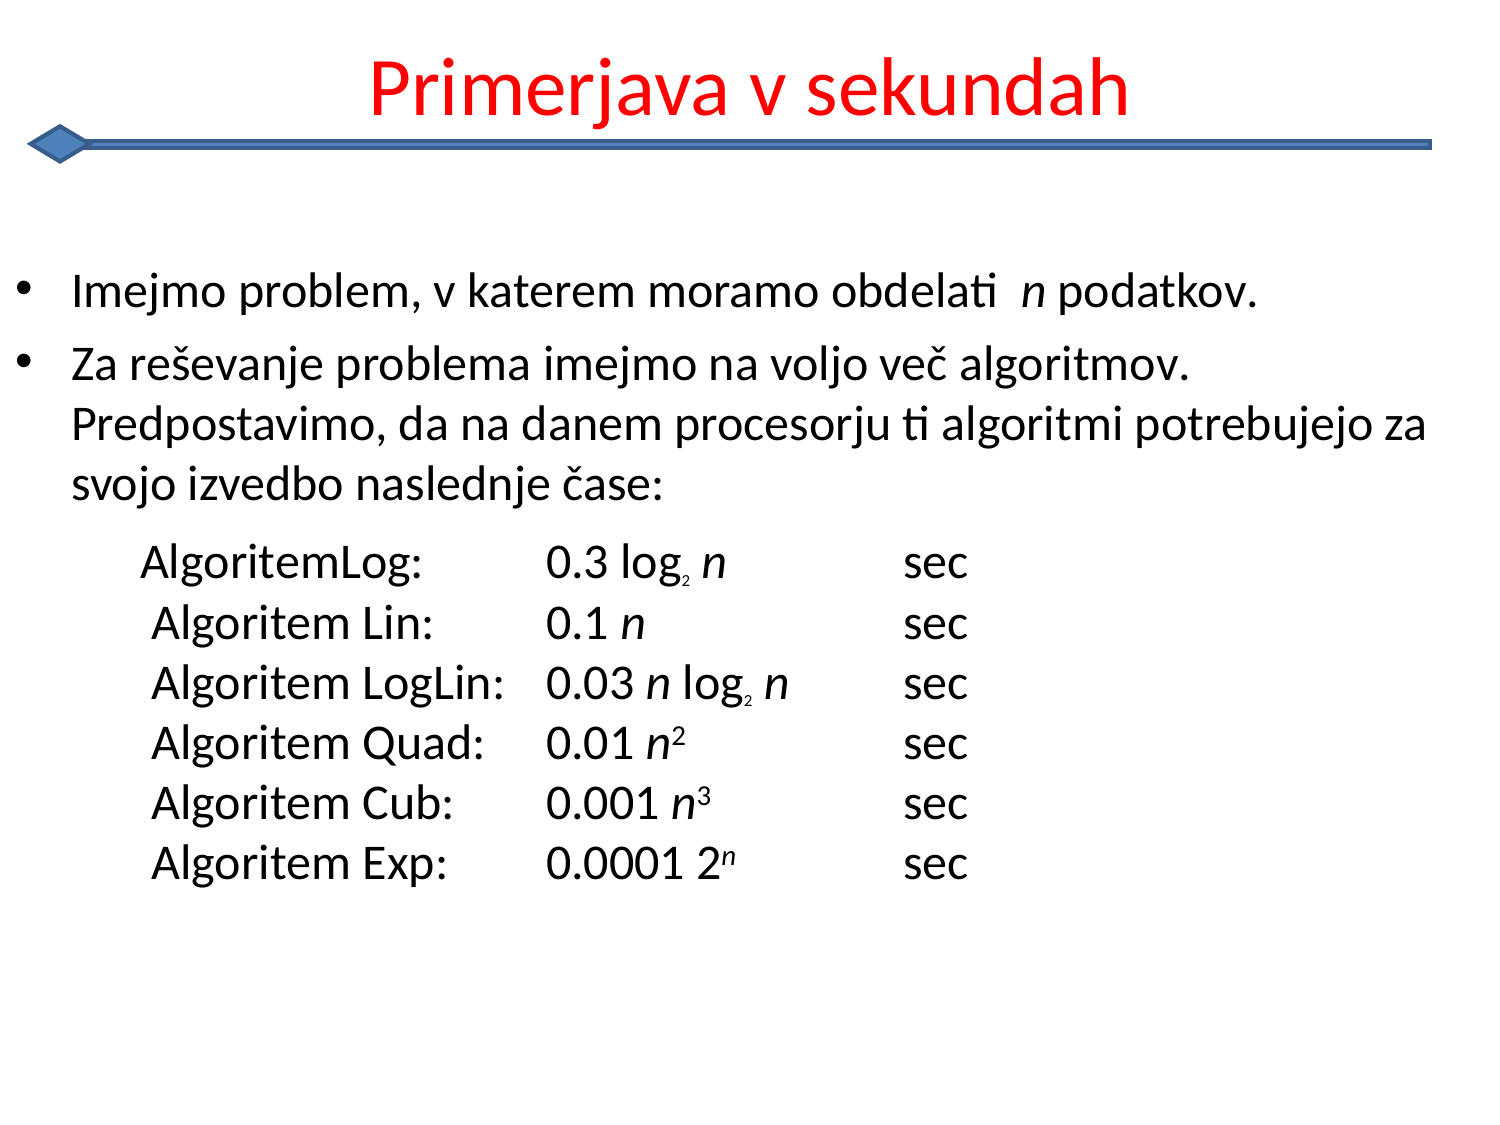

# Primerjava v sekundah
Imejmo problem, v katerem moramo obdelati n podatkov.
Za reševanje problema imejmo na voljo več algoritmov. Predpostavimo, da na danem procesorju ti algoritmi potrebujejo za svojo izvedbo naslednje čase:
		AlgoritemLog:	0.3 log2 n	sec
	 Algoritem Lin:	0.1 n	sec
	 Algoritem LogLin:	0.03 n log2 n	sec
	 Algoritem Quad:	0.01 n2	sec
	 Algoritem Cub:	0.001 n3	sec
	 Algoritem Exp:	0.0001 2n	sec